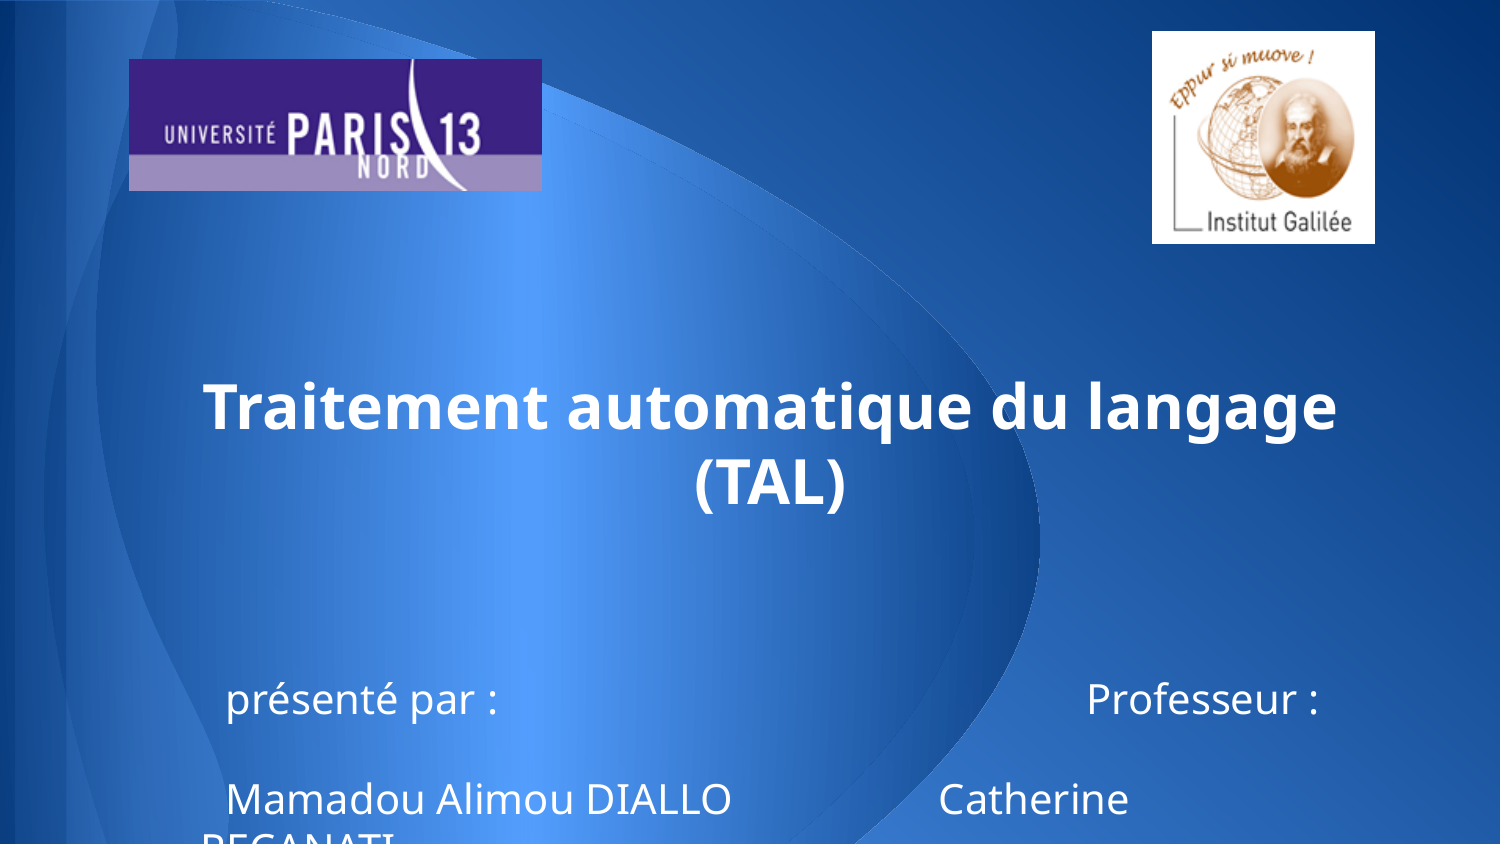

# Traitement automatique du langage (TAL)
présenté par :								Professeur :
Mamadou Alimou DIALLO			Catherine RECANATI